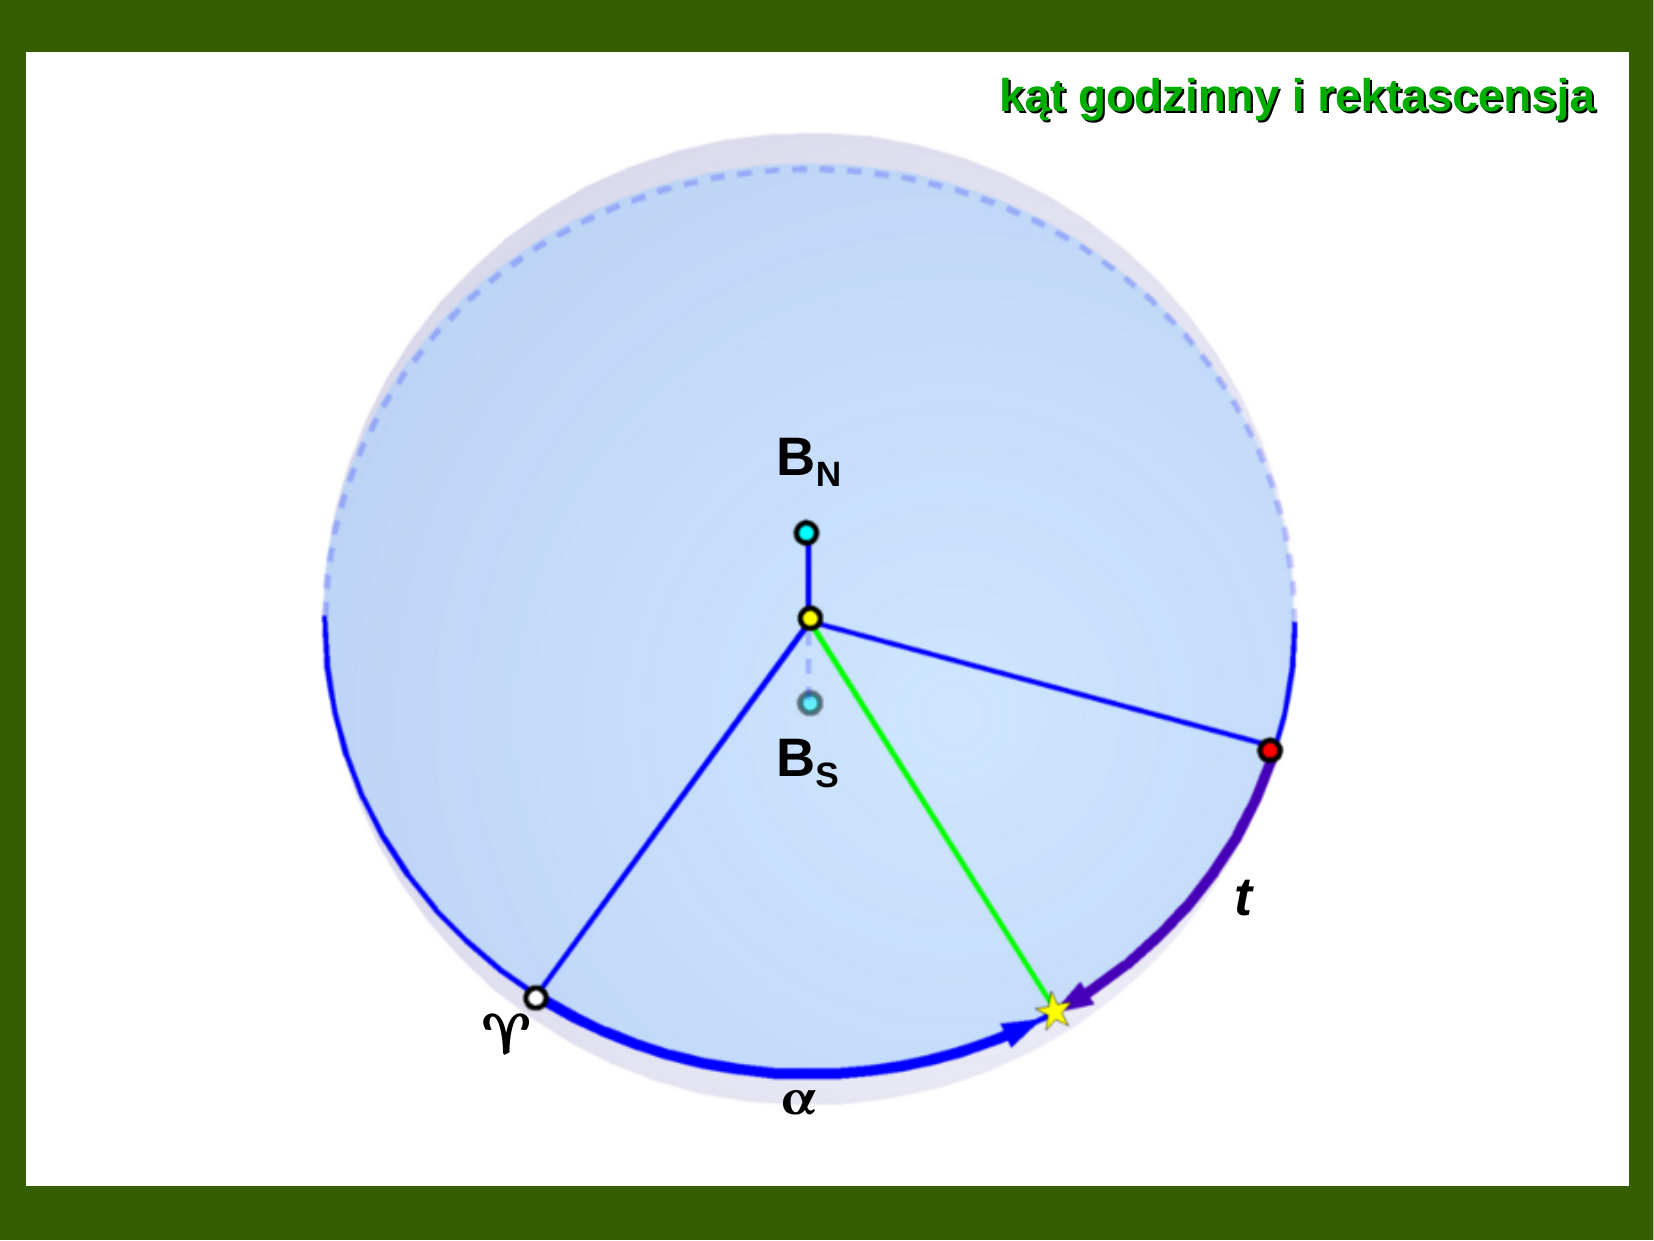

kąt godzinny i rektascensja
BN
BS
t
♈
α